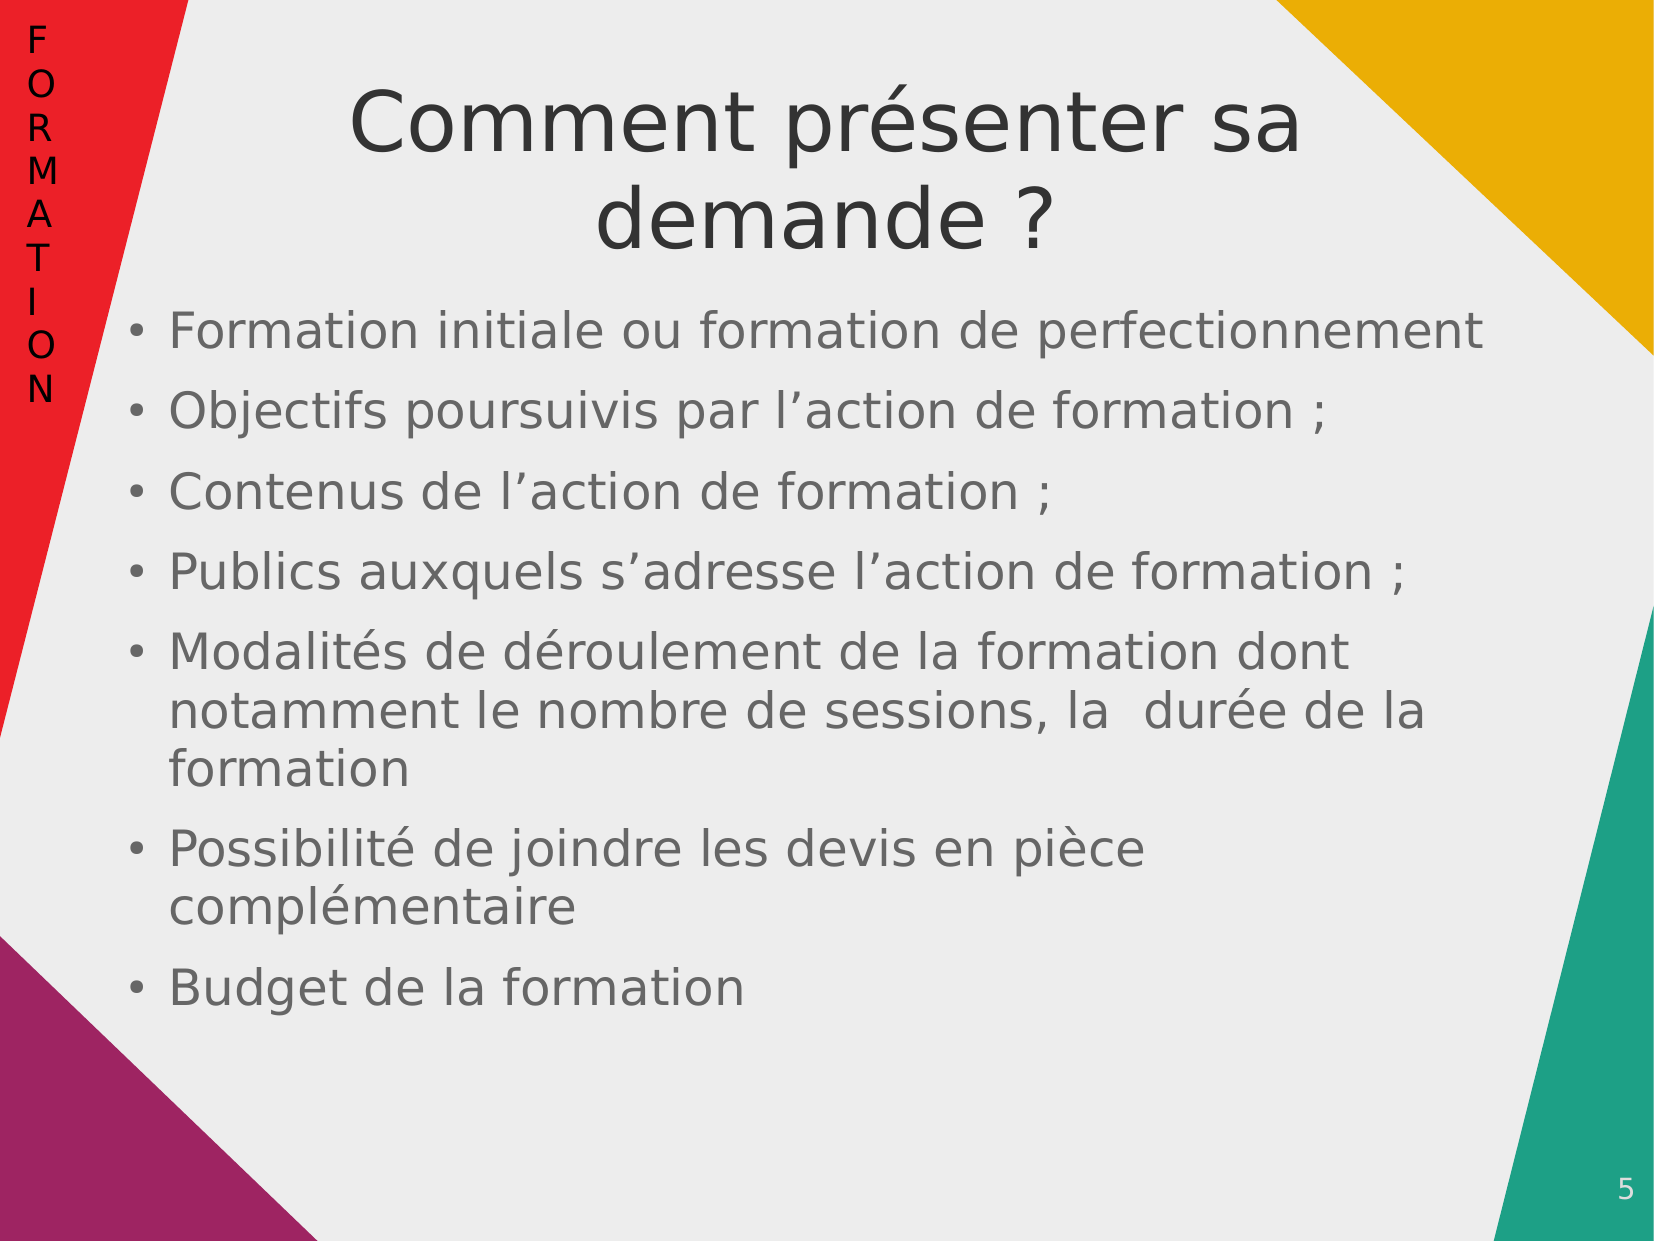

FORMAT
ION
# Comment présenter sa demande ?
Formation initiale ou formation de perfectionnement
Objectifs poursuivis par l’action de formation ;
Contenus de l’action de formation ;
Publics auxquels s’adresse l’action de formation ;
Modalités de déroulement de la formation dont notamment le nombre de sessions, la durée de la formation
Possibilité de joindre les devis en pièce complémentaire
Budget de la formation
5